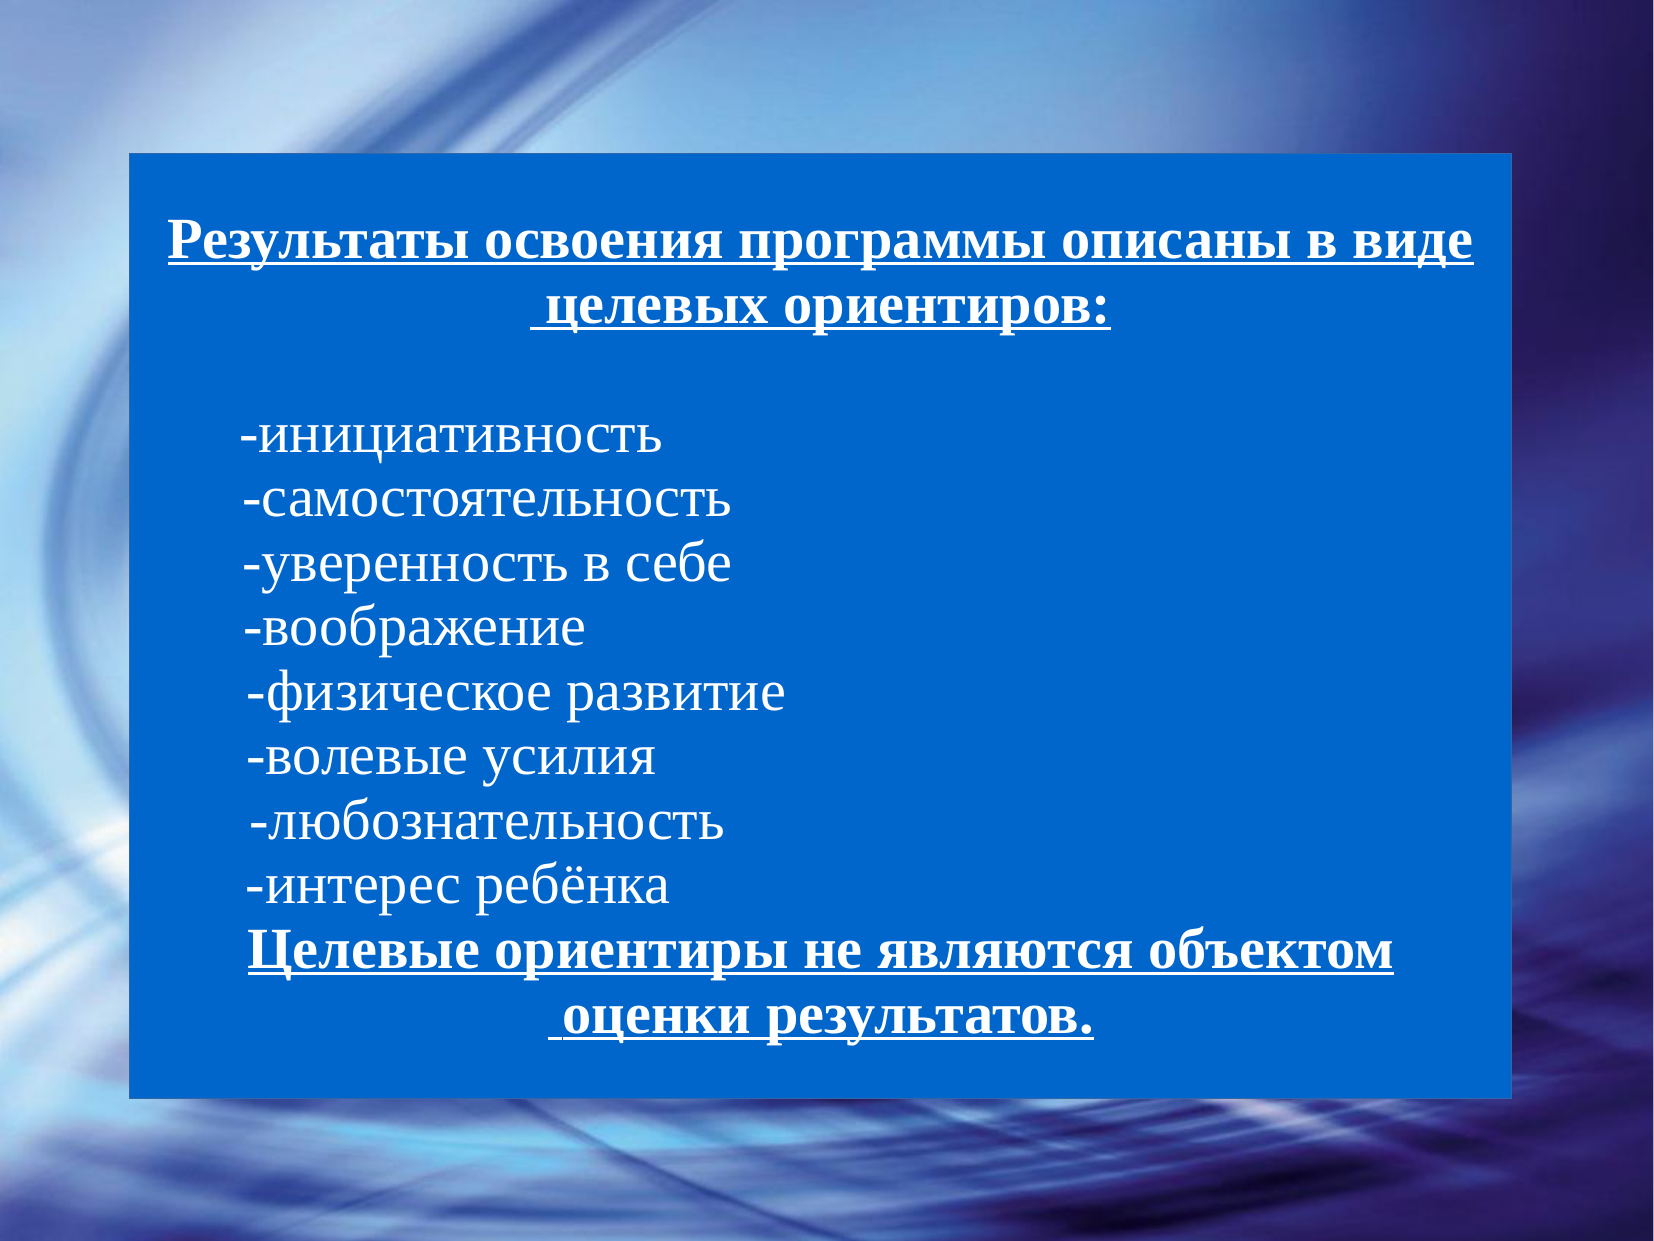

#
Результаты освоения программы описаны в виде
 целевых ориентиров:
 -инициативность
 -самостоятельность
 -уверенность в себе
 -воображение
 -физическое развитие
 -волевые усилия
 -любознательность
 -интерес ребёнка
Целевые ориентиры не являются объектом
 оценки результатов.